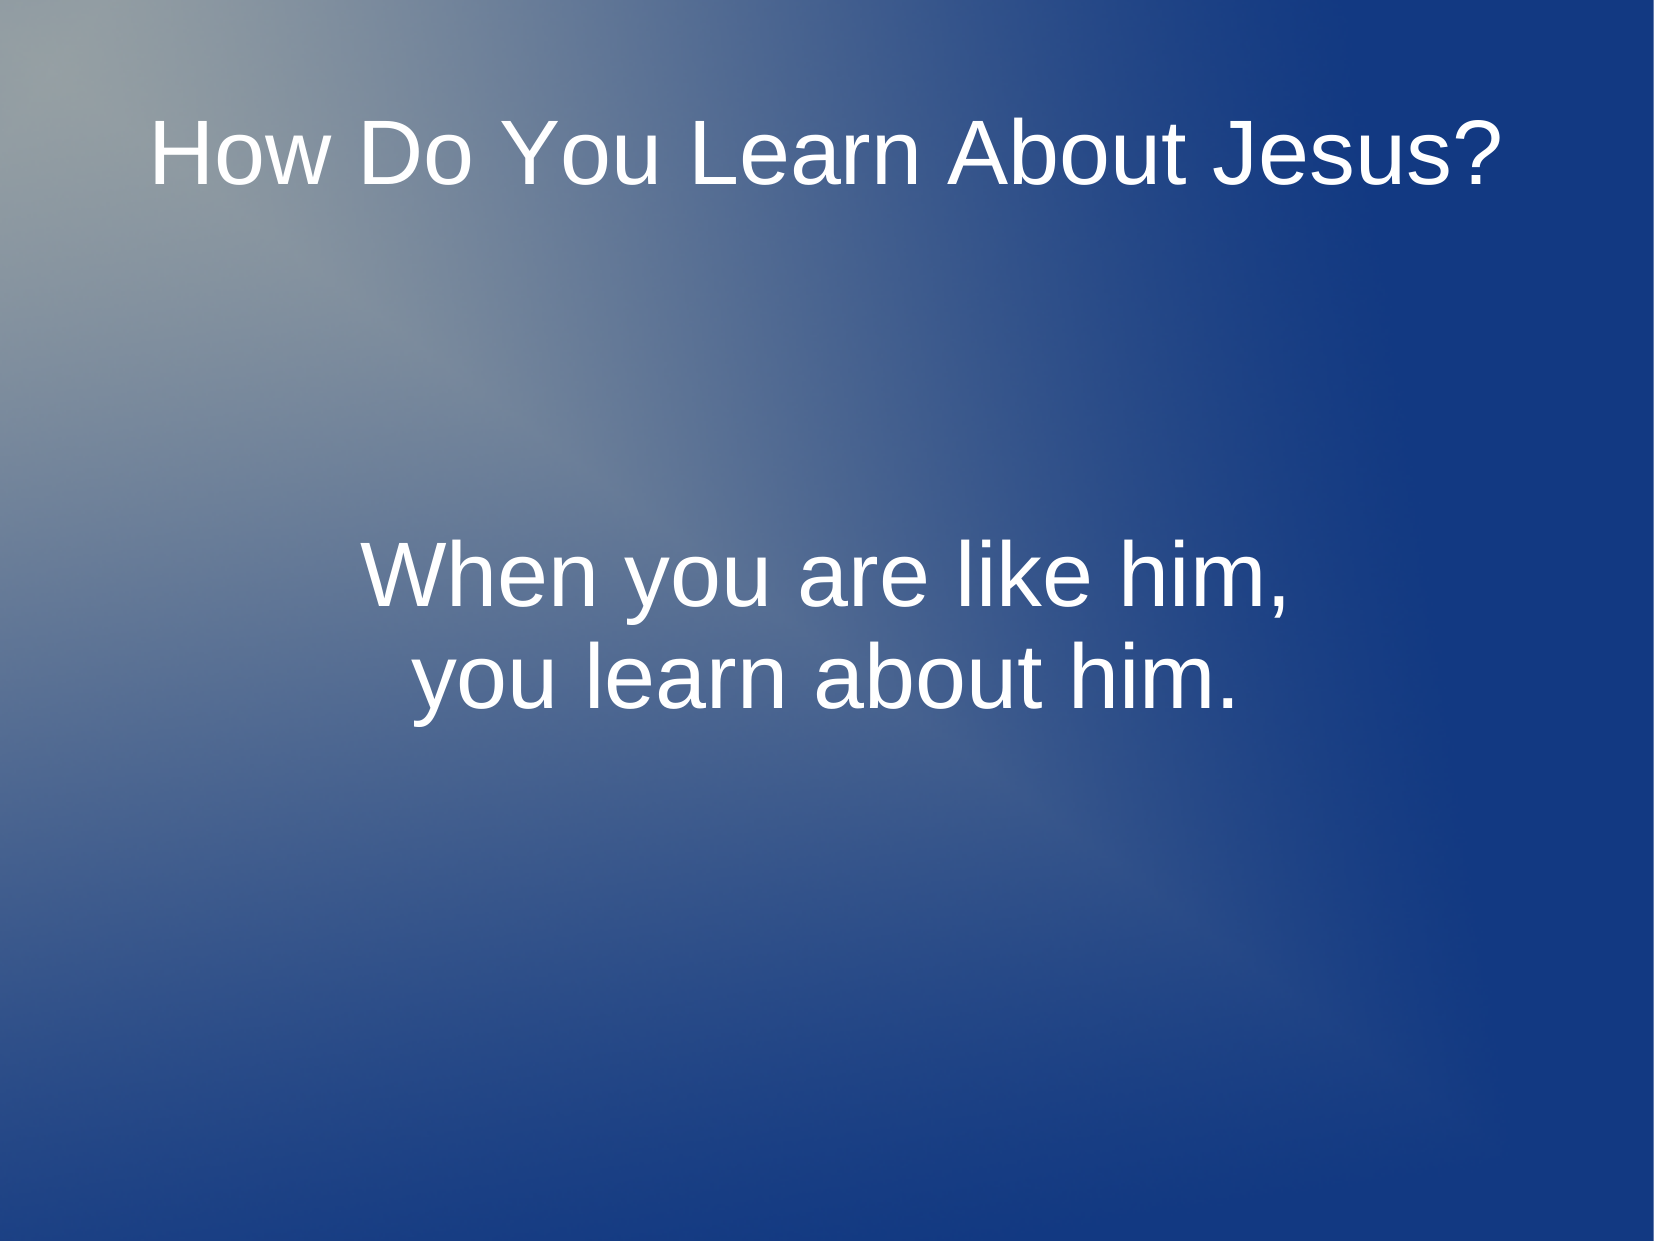

# How Do You Learn About Jesus?
When you are like him,
you learn about him.